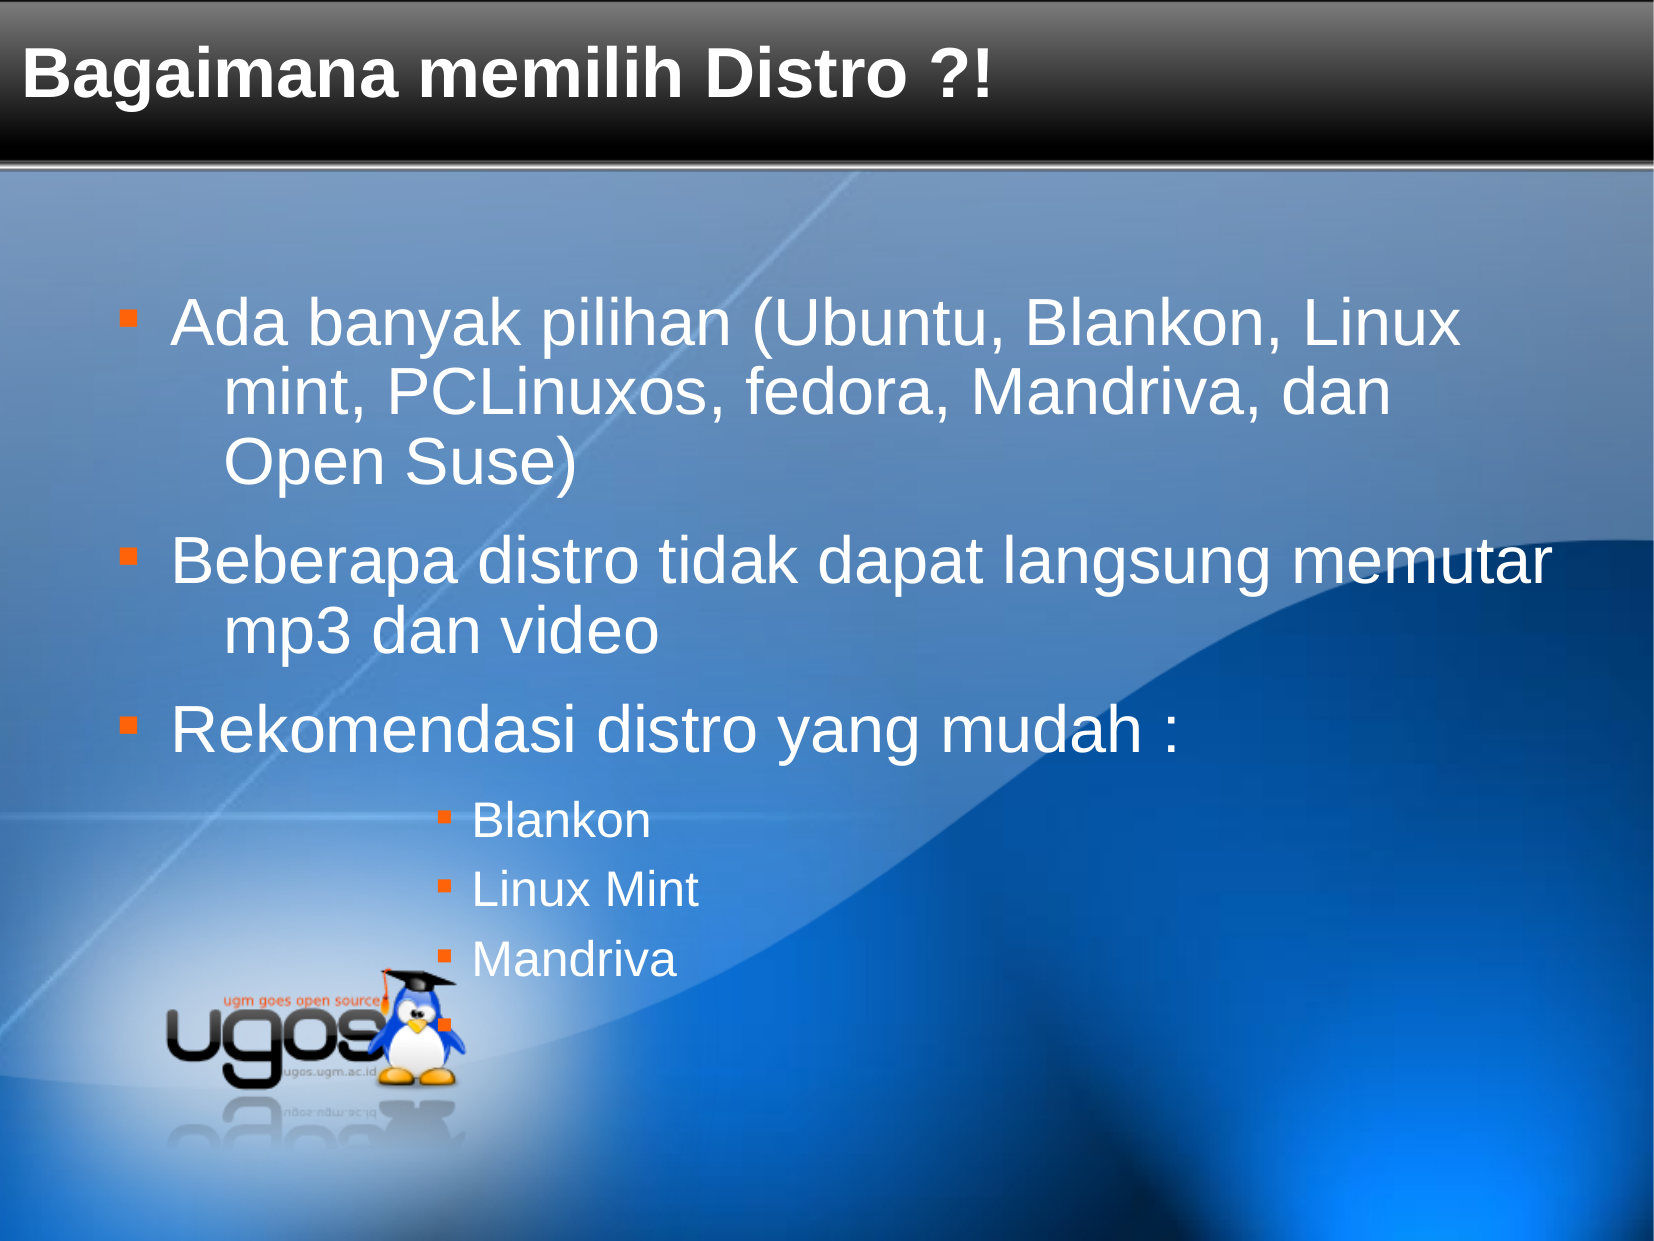

# Bagaimana memilih Distro ?!
Ada banyak pilihan (Ubuntu, Blankon, Linux mint, PCLinuxos, fedora, Mandriva, dan Open Suse)
Beberapa distro tidak dapat langsung memutar mp3 dan video
Rekomendasi distro yang mudah :
Blankon
Linux Mint
Mandriva